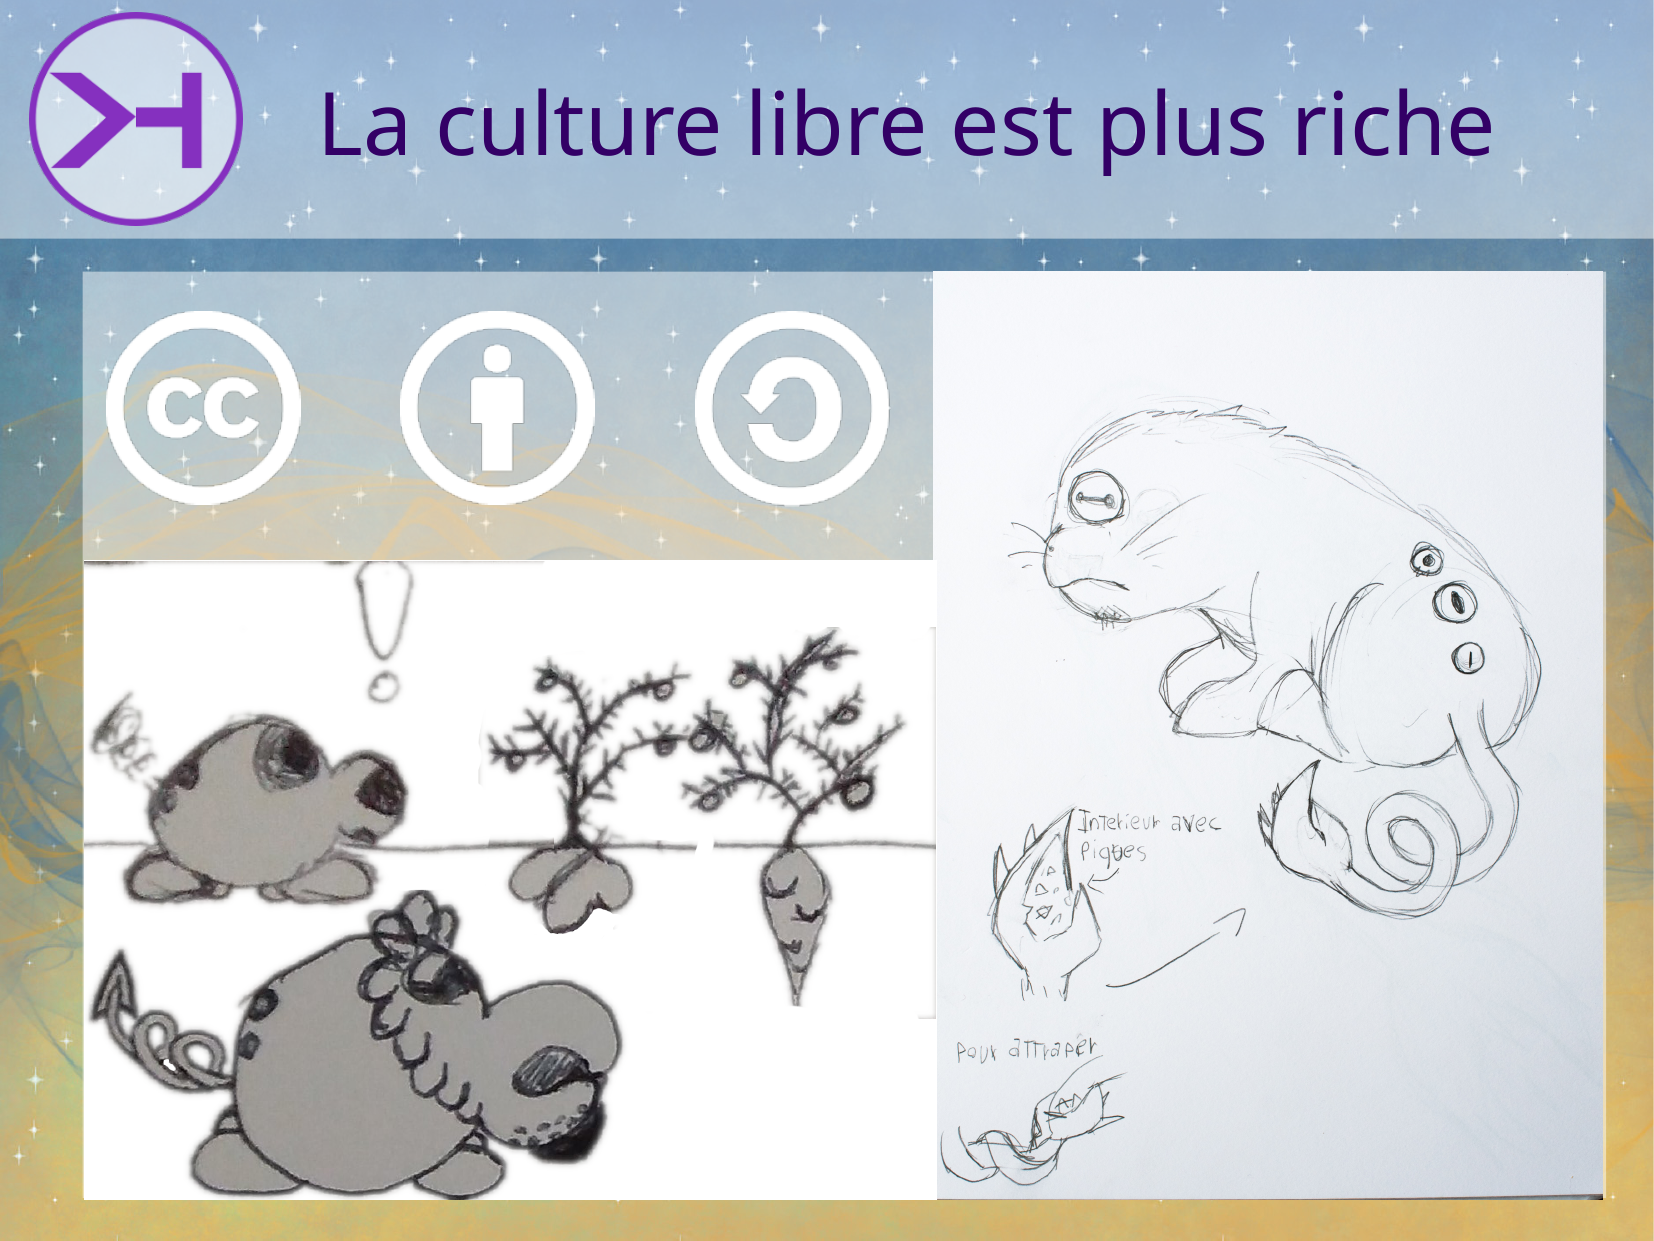

# La culture libre est plus riche